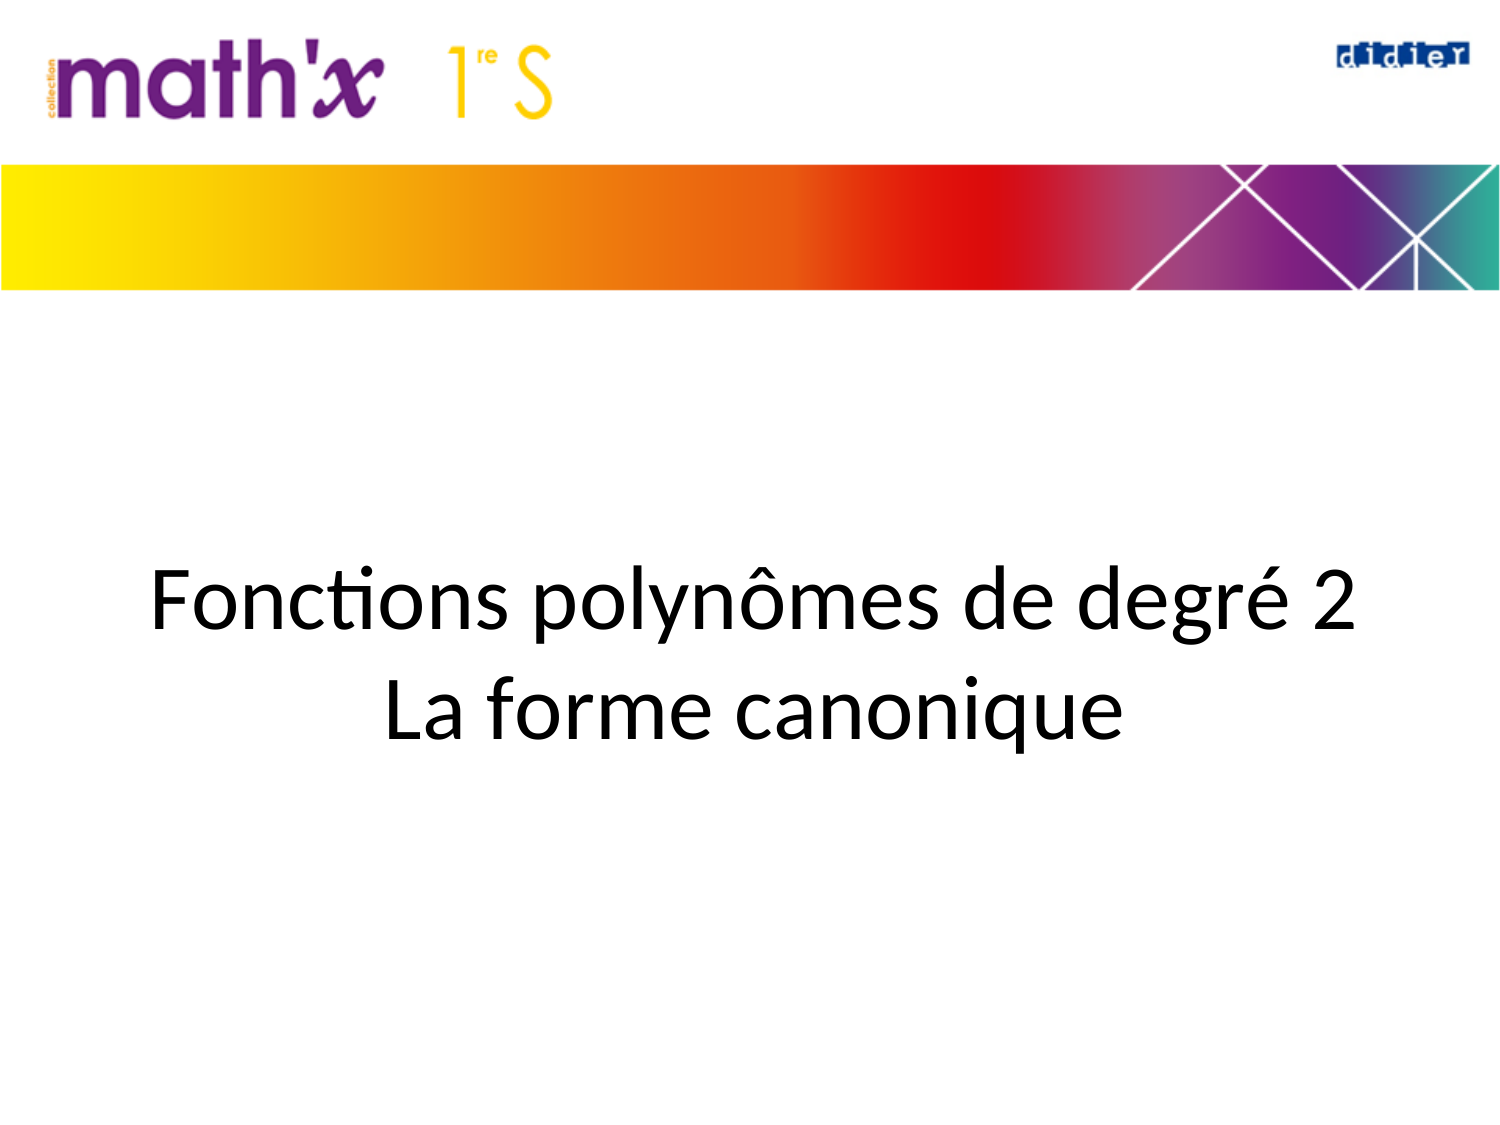

# Fonctions polynômes de degré 2 La forme canonique